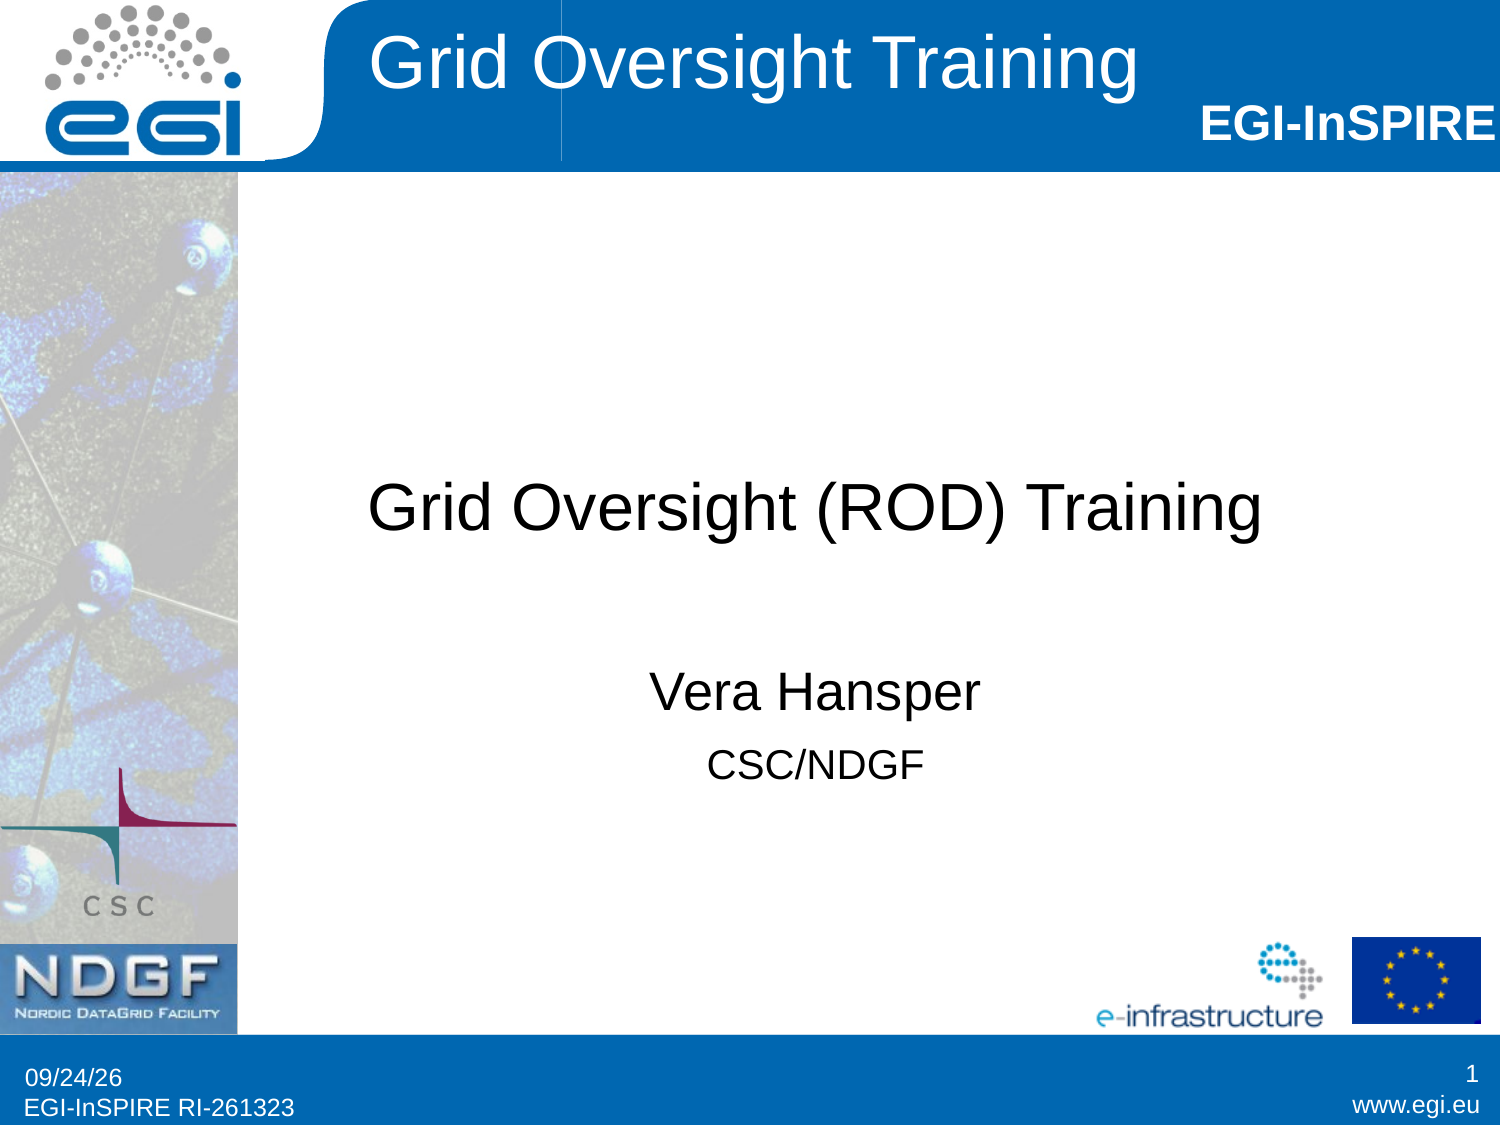

Grid Oversight Training
# Grid Oversight (ROD) Training
Vera Hansper
CSC/NDGF